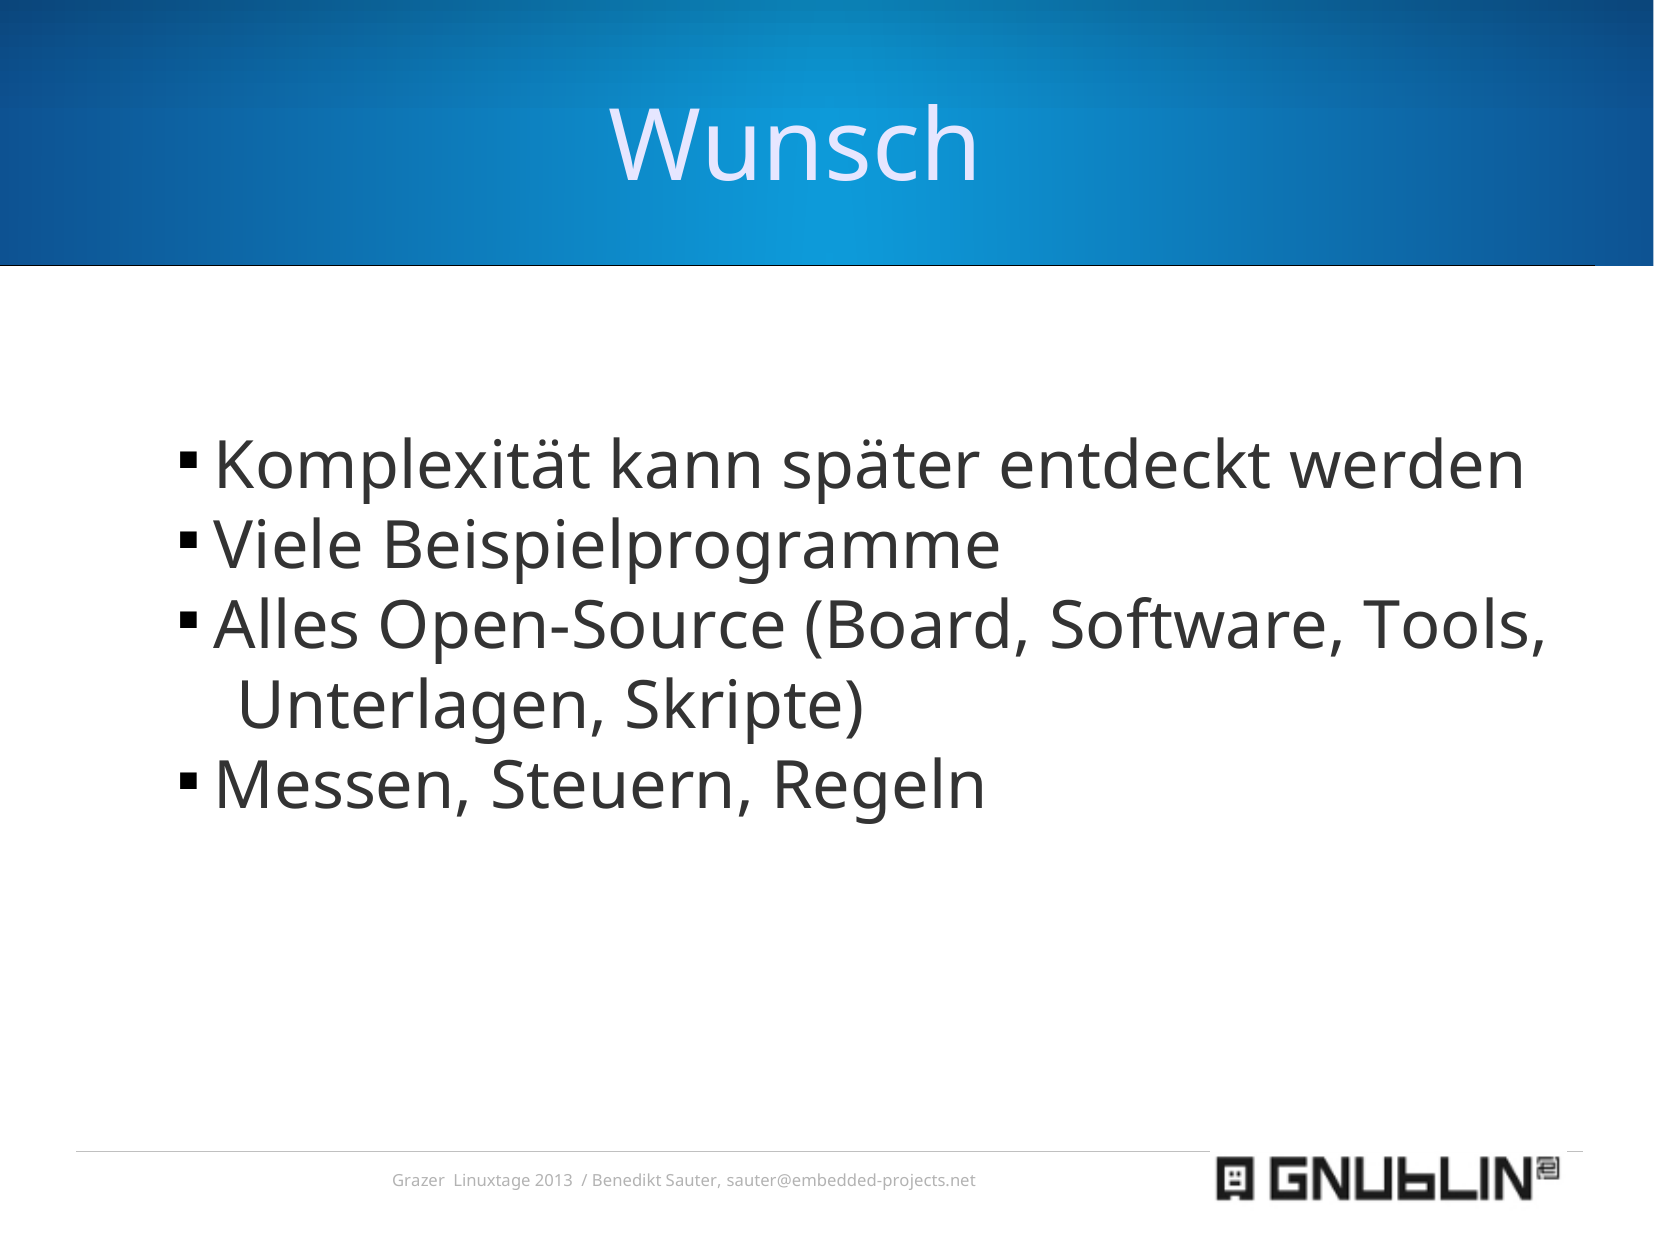

# Wunsch
 Komplexität kann später entdeckt werden
 Viele Beispielprogramme
 Alles Open-Source (Board, Software, Tools, Unterlagen, Skripte)
 Messen, Steuern, Regeln